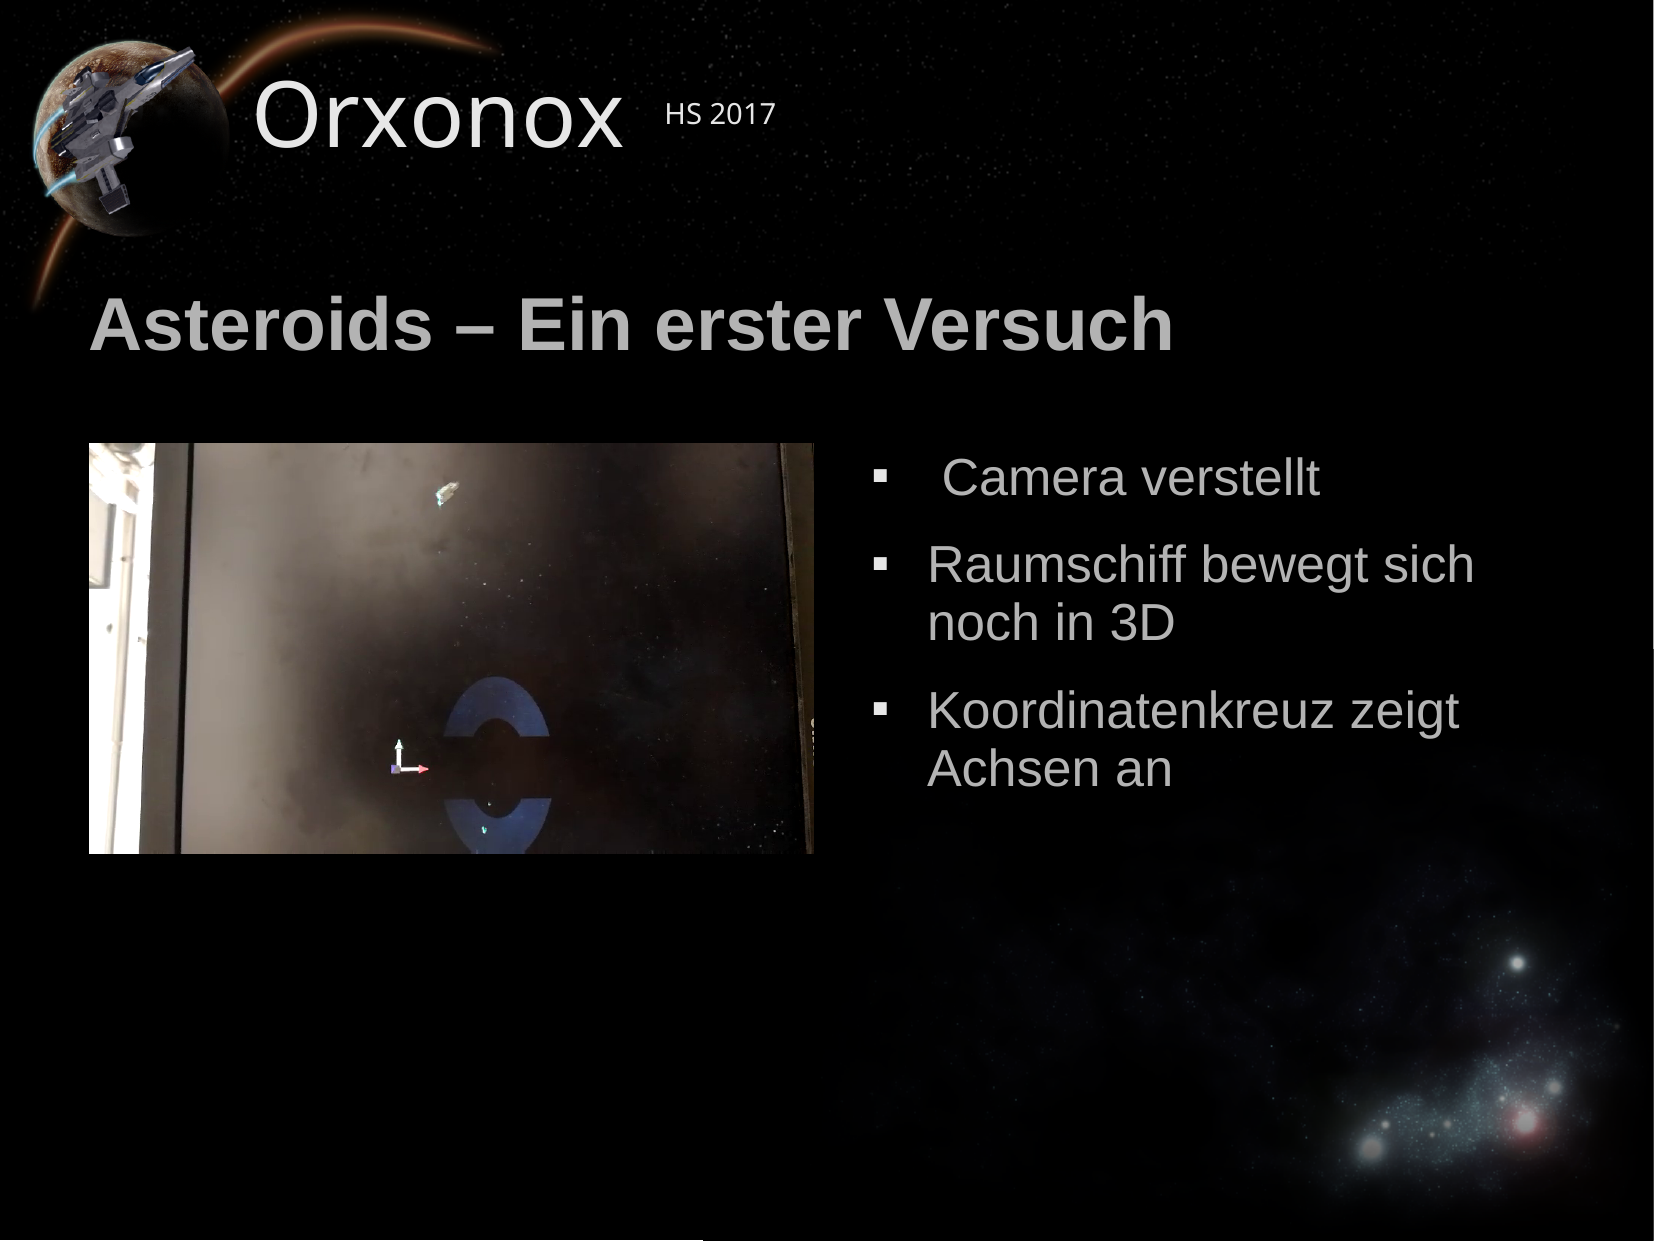

# Asteroids – Ein erster Versuch
 Camera verstellt
Raumschiff bewegt sich noch in 3D
Koordinatenkreuz zeigt Achsen an